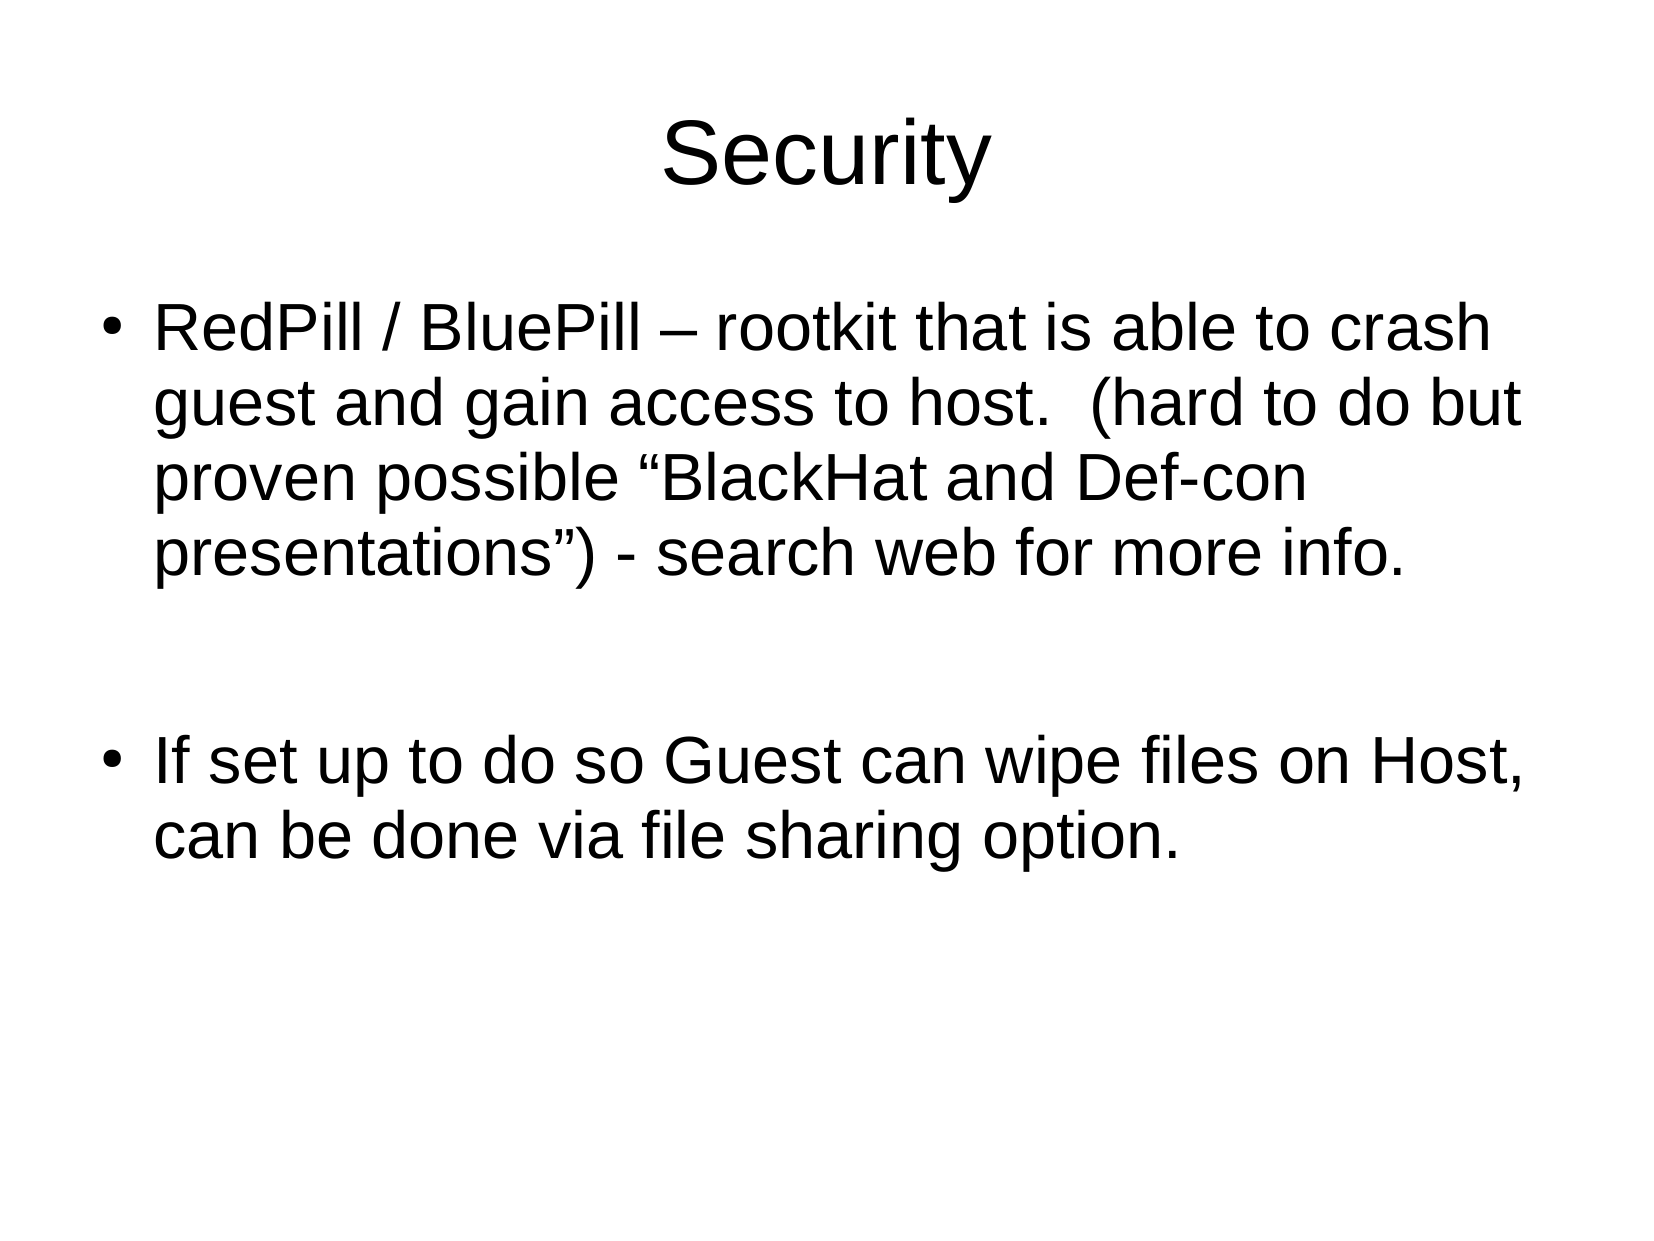

# Security
RedPill / BluePill – rootkit that is able to crash guest and gain access to host. (hard to do but proven possible “BlackHat and Def-con presentations”) - search web for more info.
If set up to do so Guest can wipe files on Host, can be done via file sharing option.